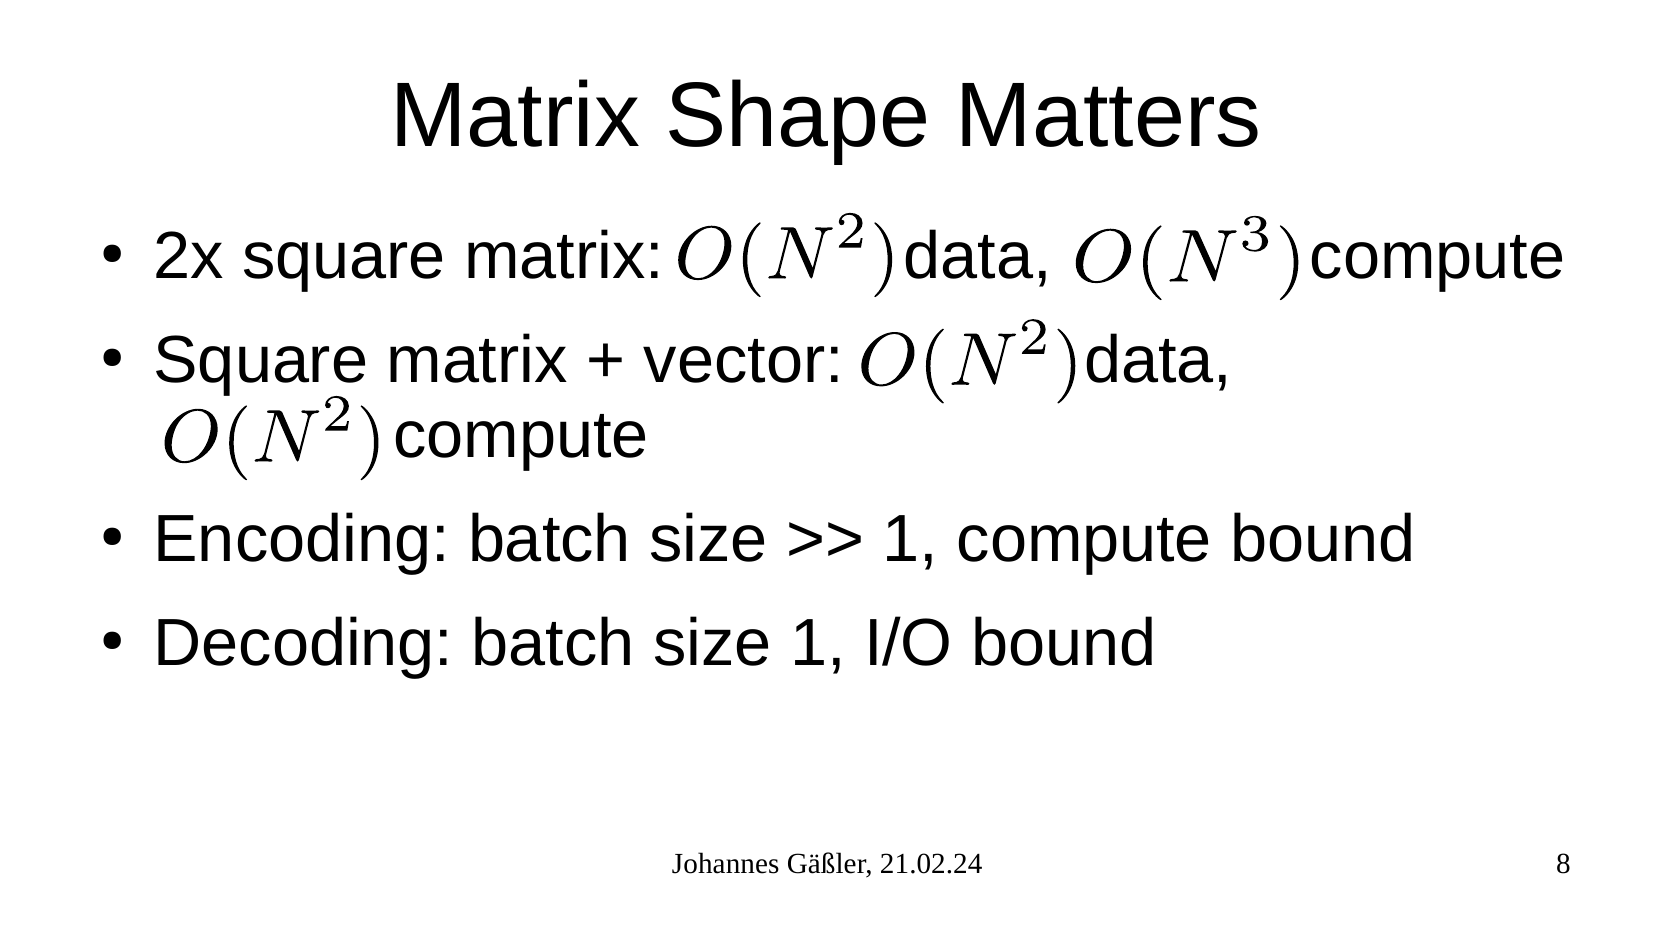

# Matrix Shape Matters
2x square matrix: data, compute
Square matrix + vector: data,
 compute
Encoding: batch size >> 1, compute bound
Decoding: batch size 1, I/O bound
Johannes Gäßler, 21.02.24
8